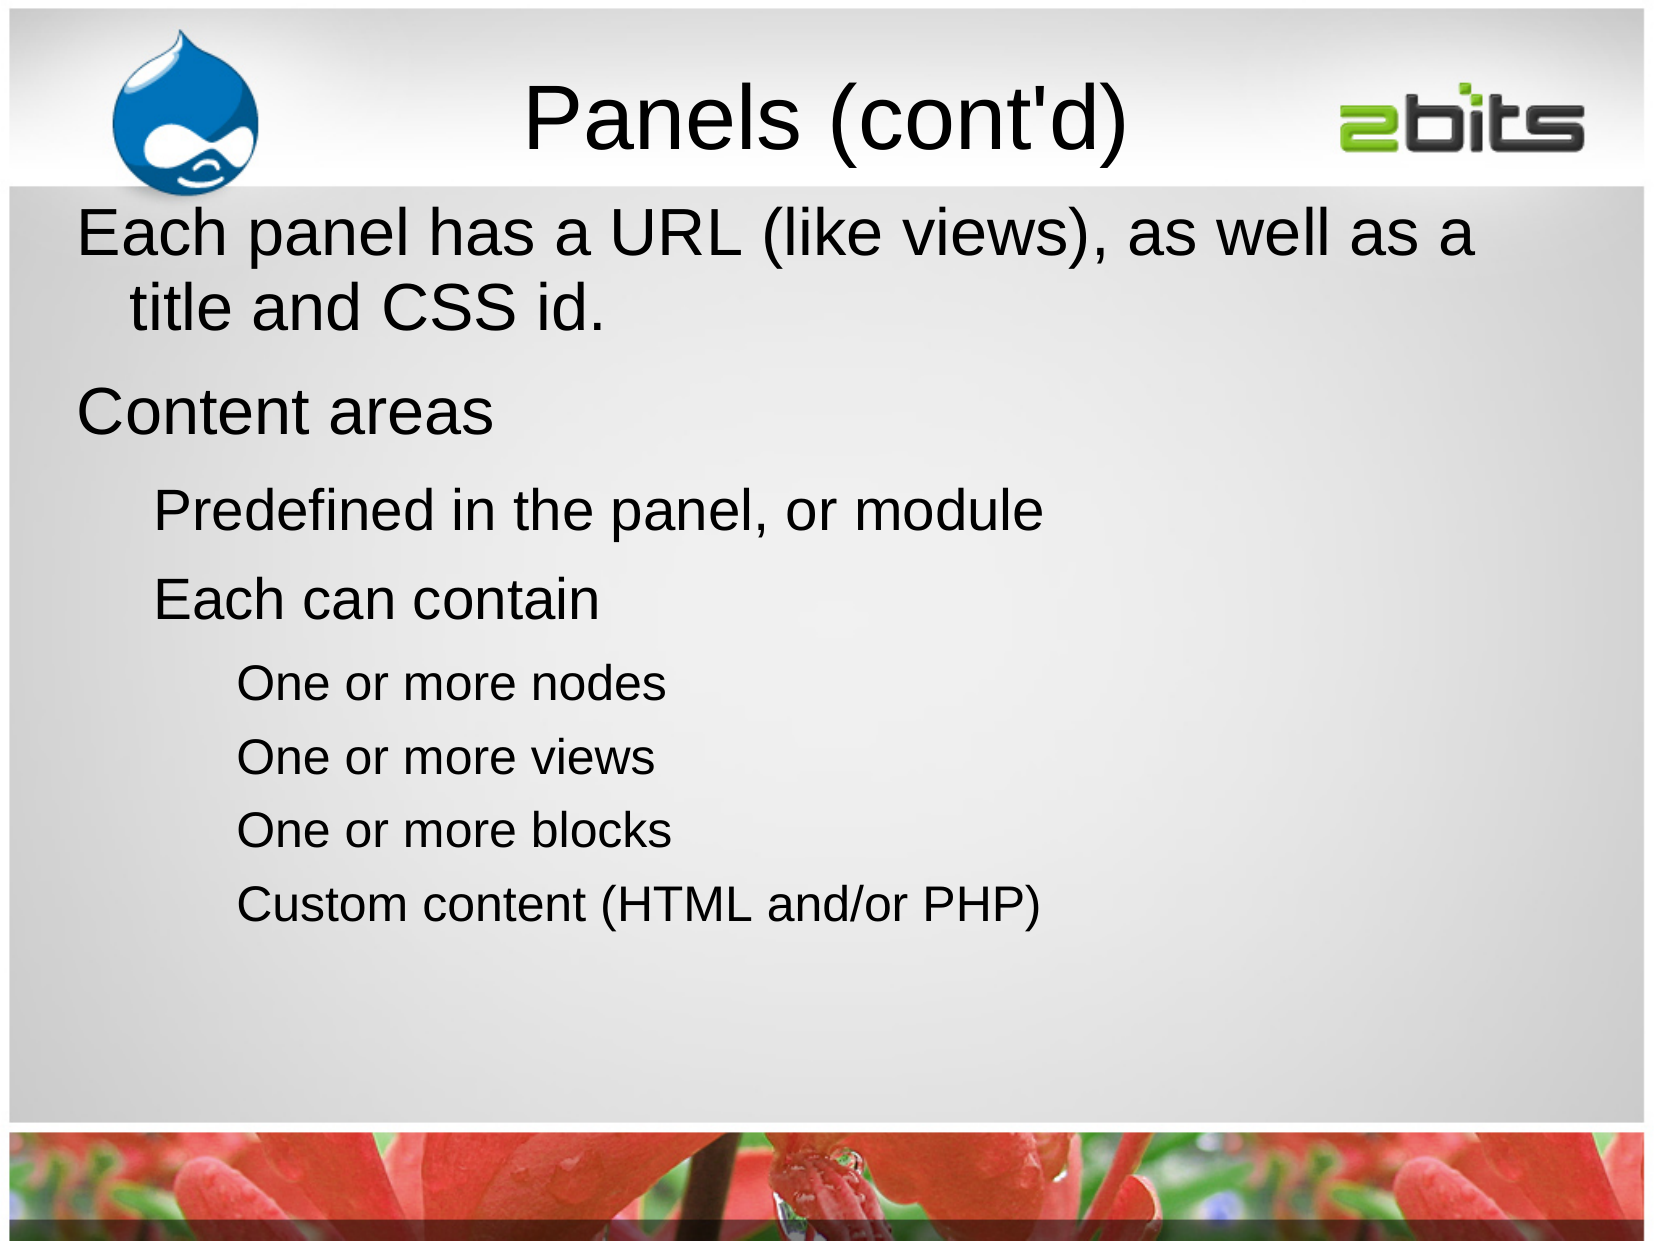

# Panels (cont'd)
Each panel has a URL (like views), as well as a title and CSS id.
Content areas
Predefined in the panel, or module
Each can contain
One or more nodes
One or more views
One or more blocks
Custom content (HTML and/or PHP)